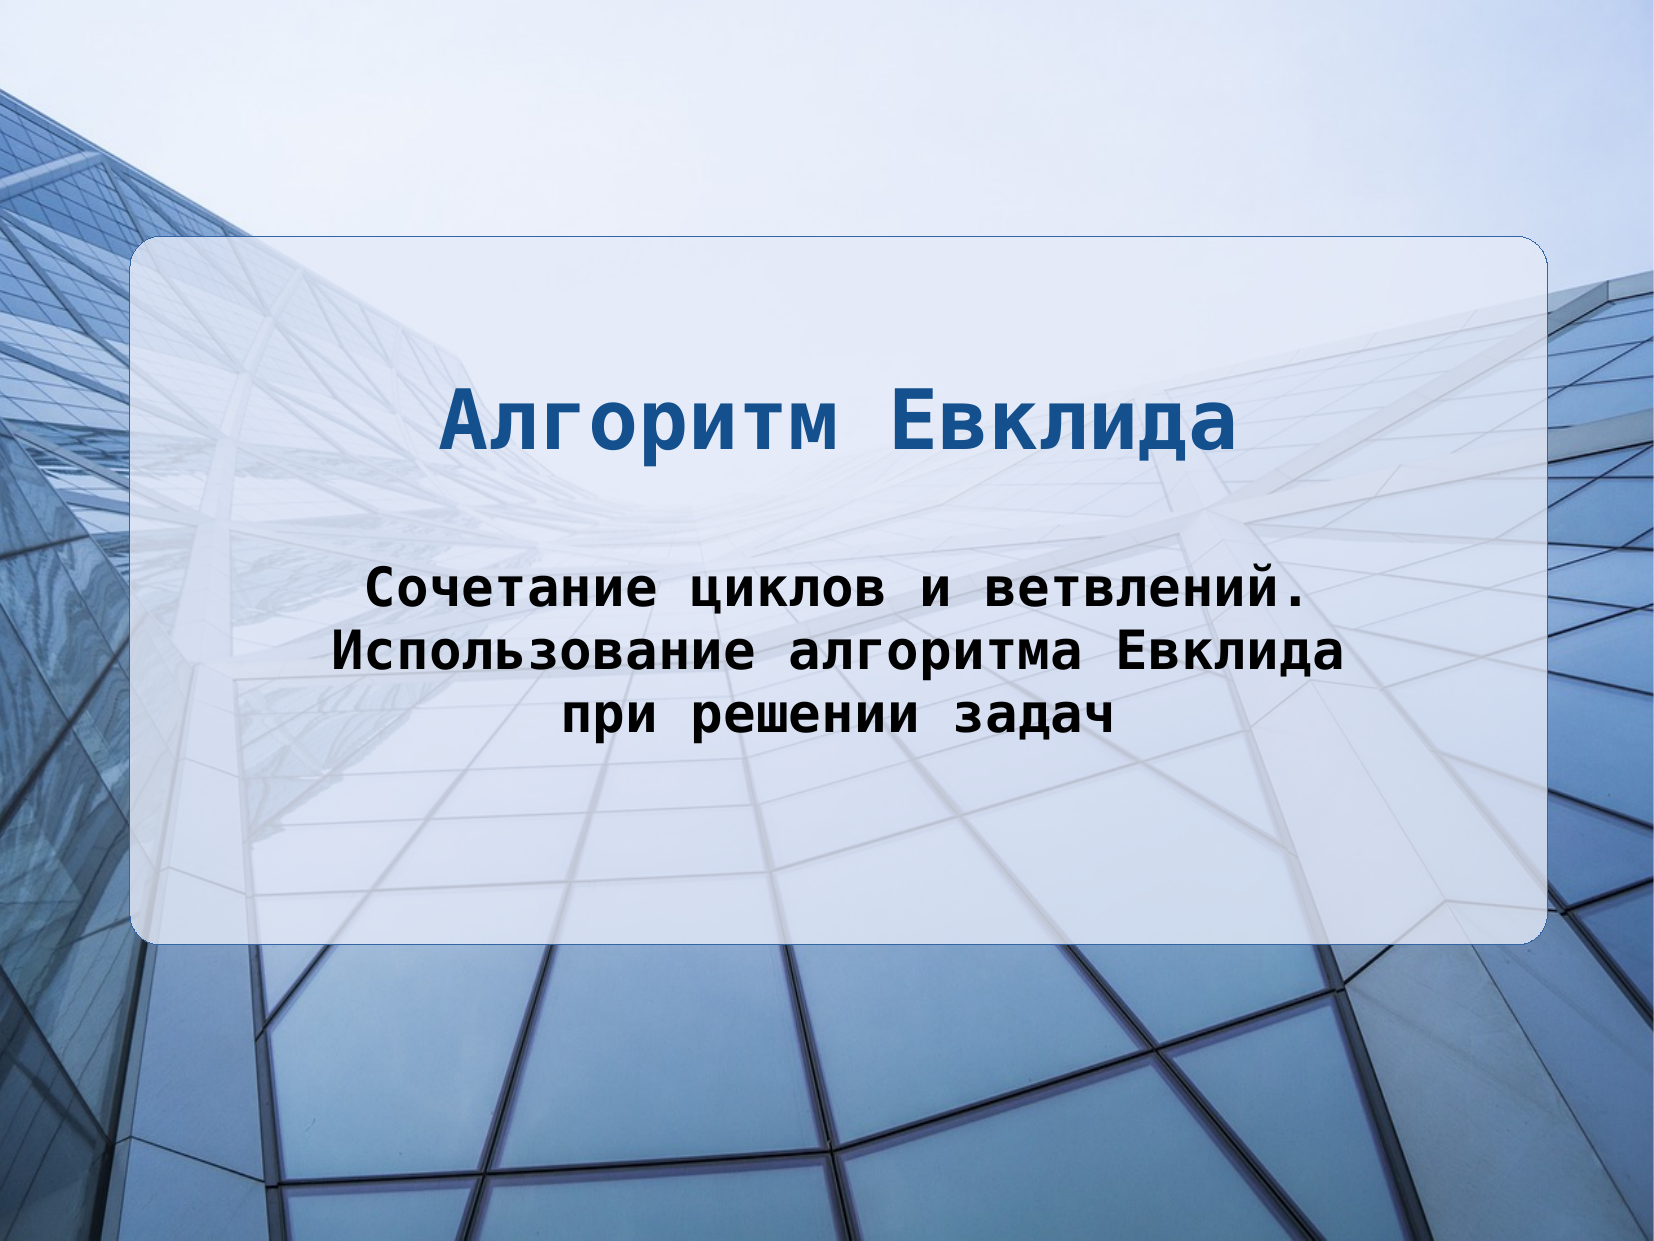

Алгоритм Евклида
Сочетание циклов и ветвлений. Использование алгоритма Евклида
при решении задач